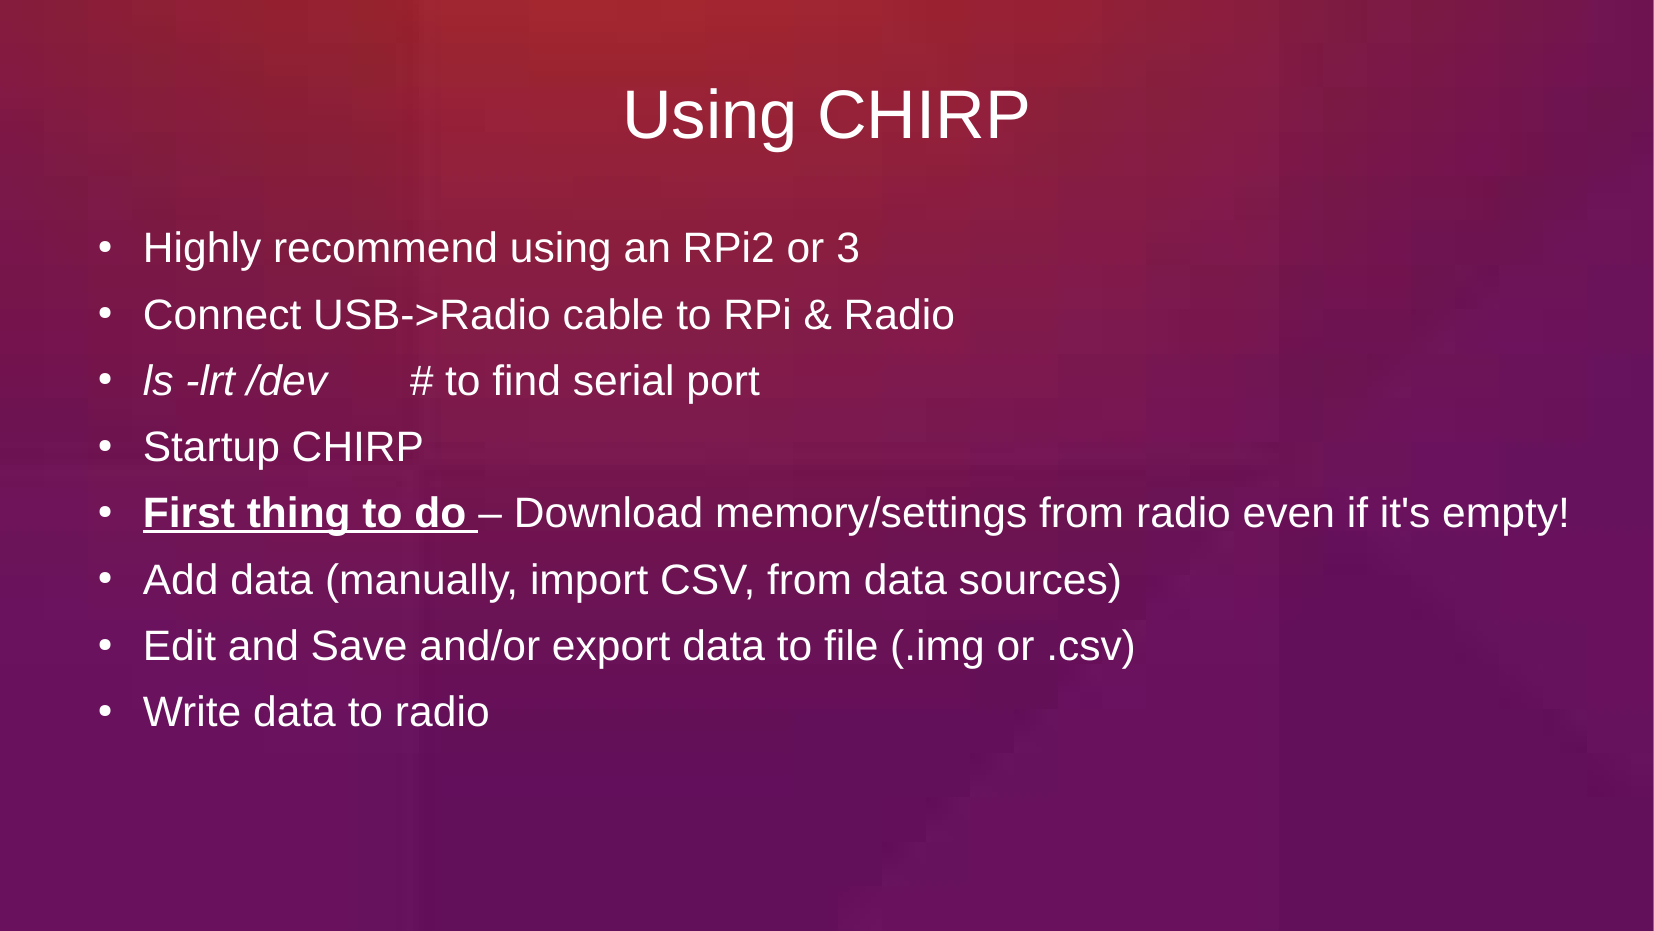

# Using CHIRP
Highly recommend using an RPi2 or 3
Connect USB->Radio cable to RPi & Radio
ls -lrt /dev # to find serial port
Startup CHIRP
First thing to do – Download memory/settings from radio even if it's empty!
Add data (manually, import CSV, from data sources)
Edit and Save and/or export data to file (.img or .csv)
Write data to radio